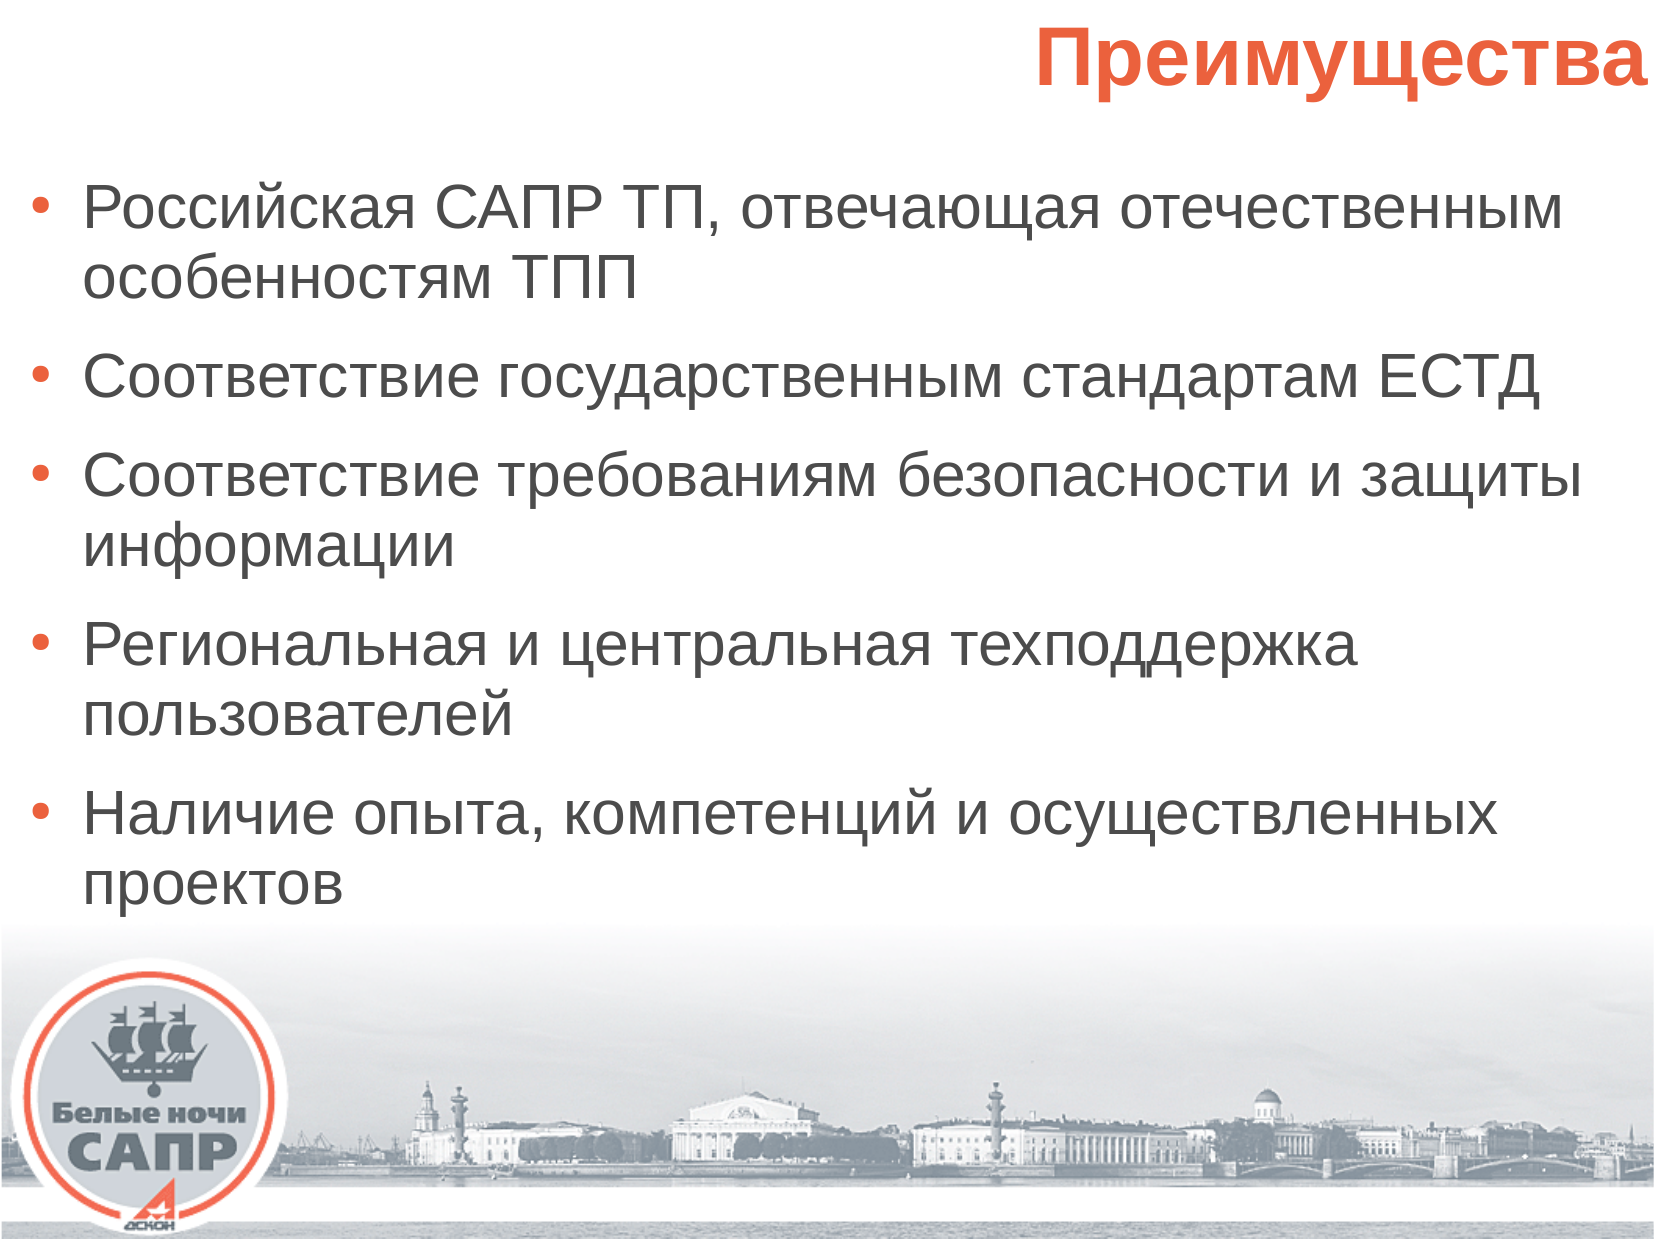

Преимущества
# Российская САПР ТП, отвечающая отечественным особенностям ТПП
Соответствие государственным стандартам ЕСТД
Соответствие требованиям безопасности и защиты информации
Региональная и центральная техподдержка пользователей
Наличие опыта, компетенций и осуществленных проектов